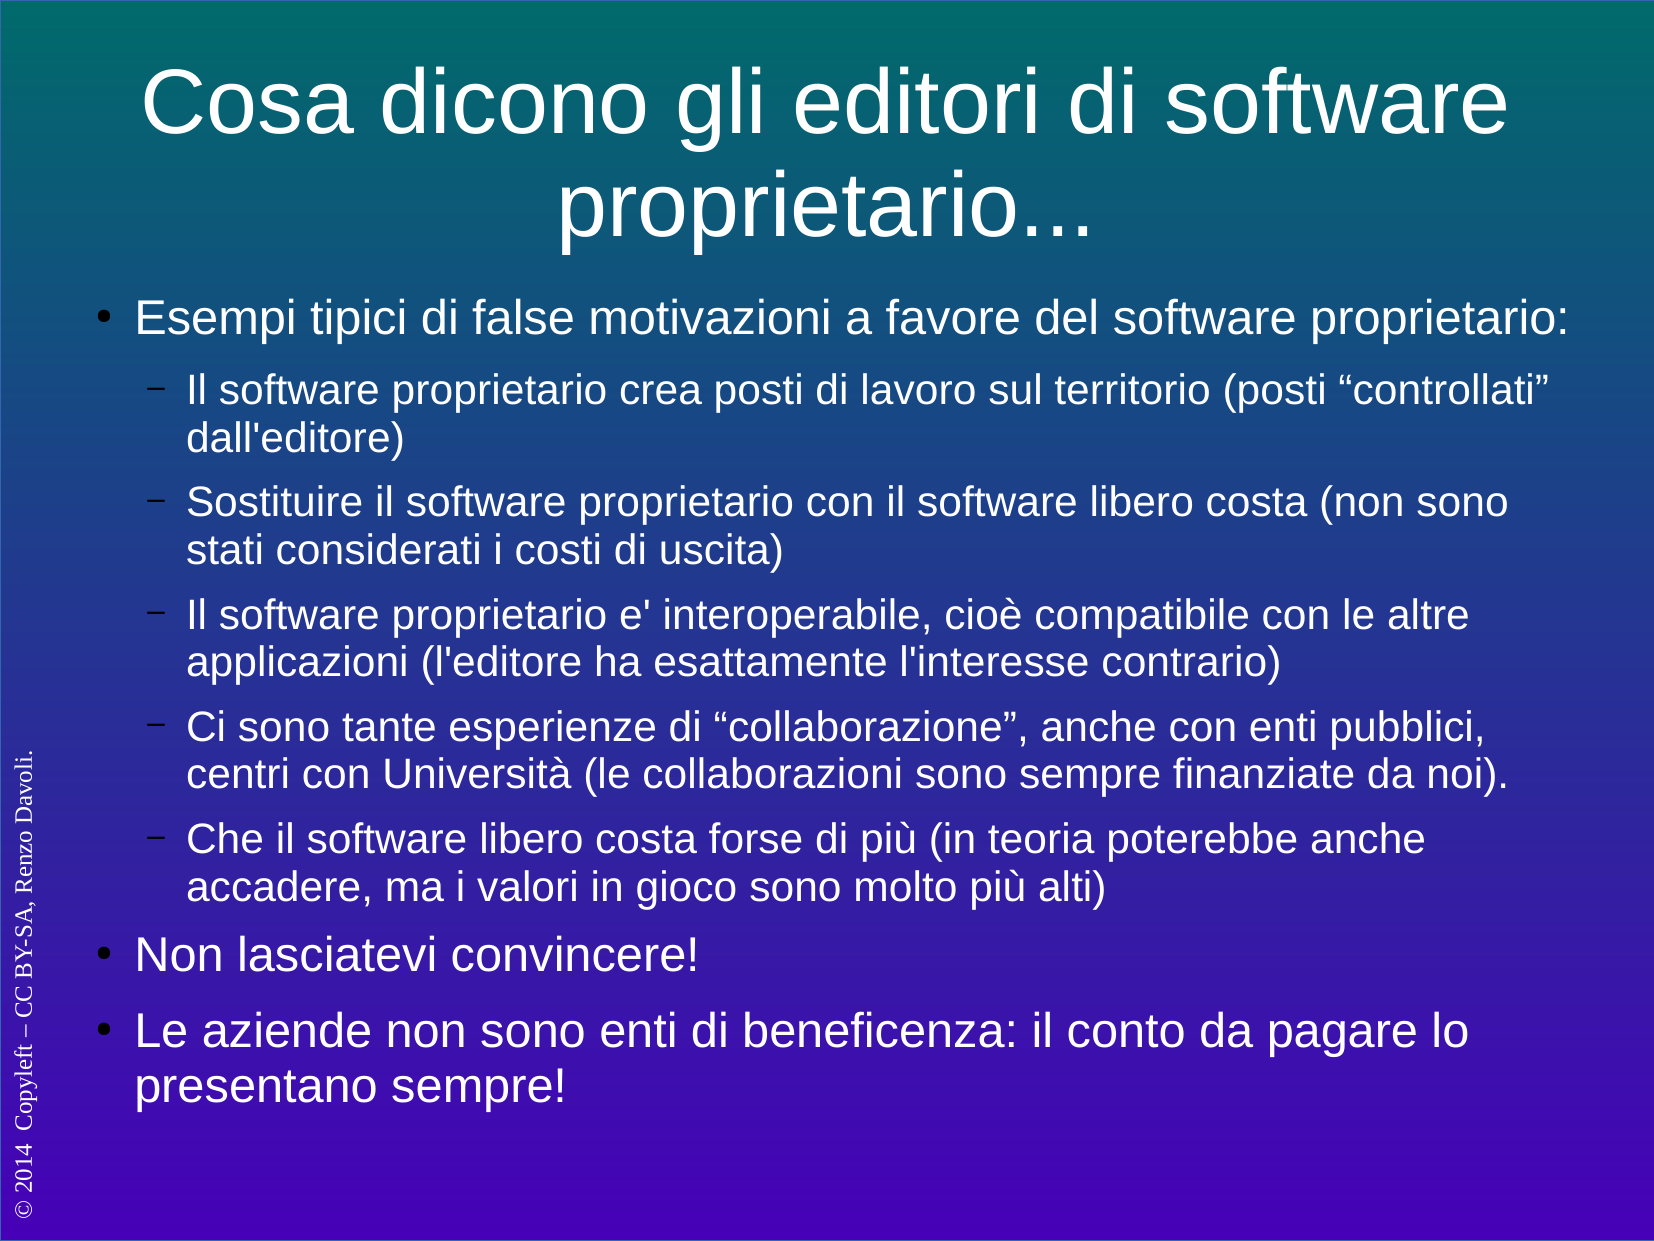

# Cosa dicono gli editori di software proprietario...
Esempi tipici di false motivazioni a favore del software proprietario:
Il software proprietario crea posti di lavoro sul territorio (posti “controllati” dall'editore)
Sostituire il software proprietario con il software libero costa (non sono stati considerati i costi di uscita)
Il software proprietario e' interoperabile, cioè compatibile con le altre applicazioni (l'editore ha esattamente l'interesse contrario)
Ci sono tante esperienze di “collaborazione”, anche con enti pubblici, centri con Università (le collaborazioni sono sempre finanziate da noi).
Che il software libero costa forse di più (in teoria poterebbe anche accadere, ma i valori in gioco sono molto più alti)
Non lasciatevi convincere!
Le aziende non sono enti di beneficenza: il conto da pagare lo presentano sempre!